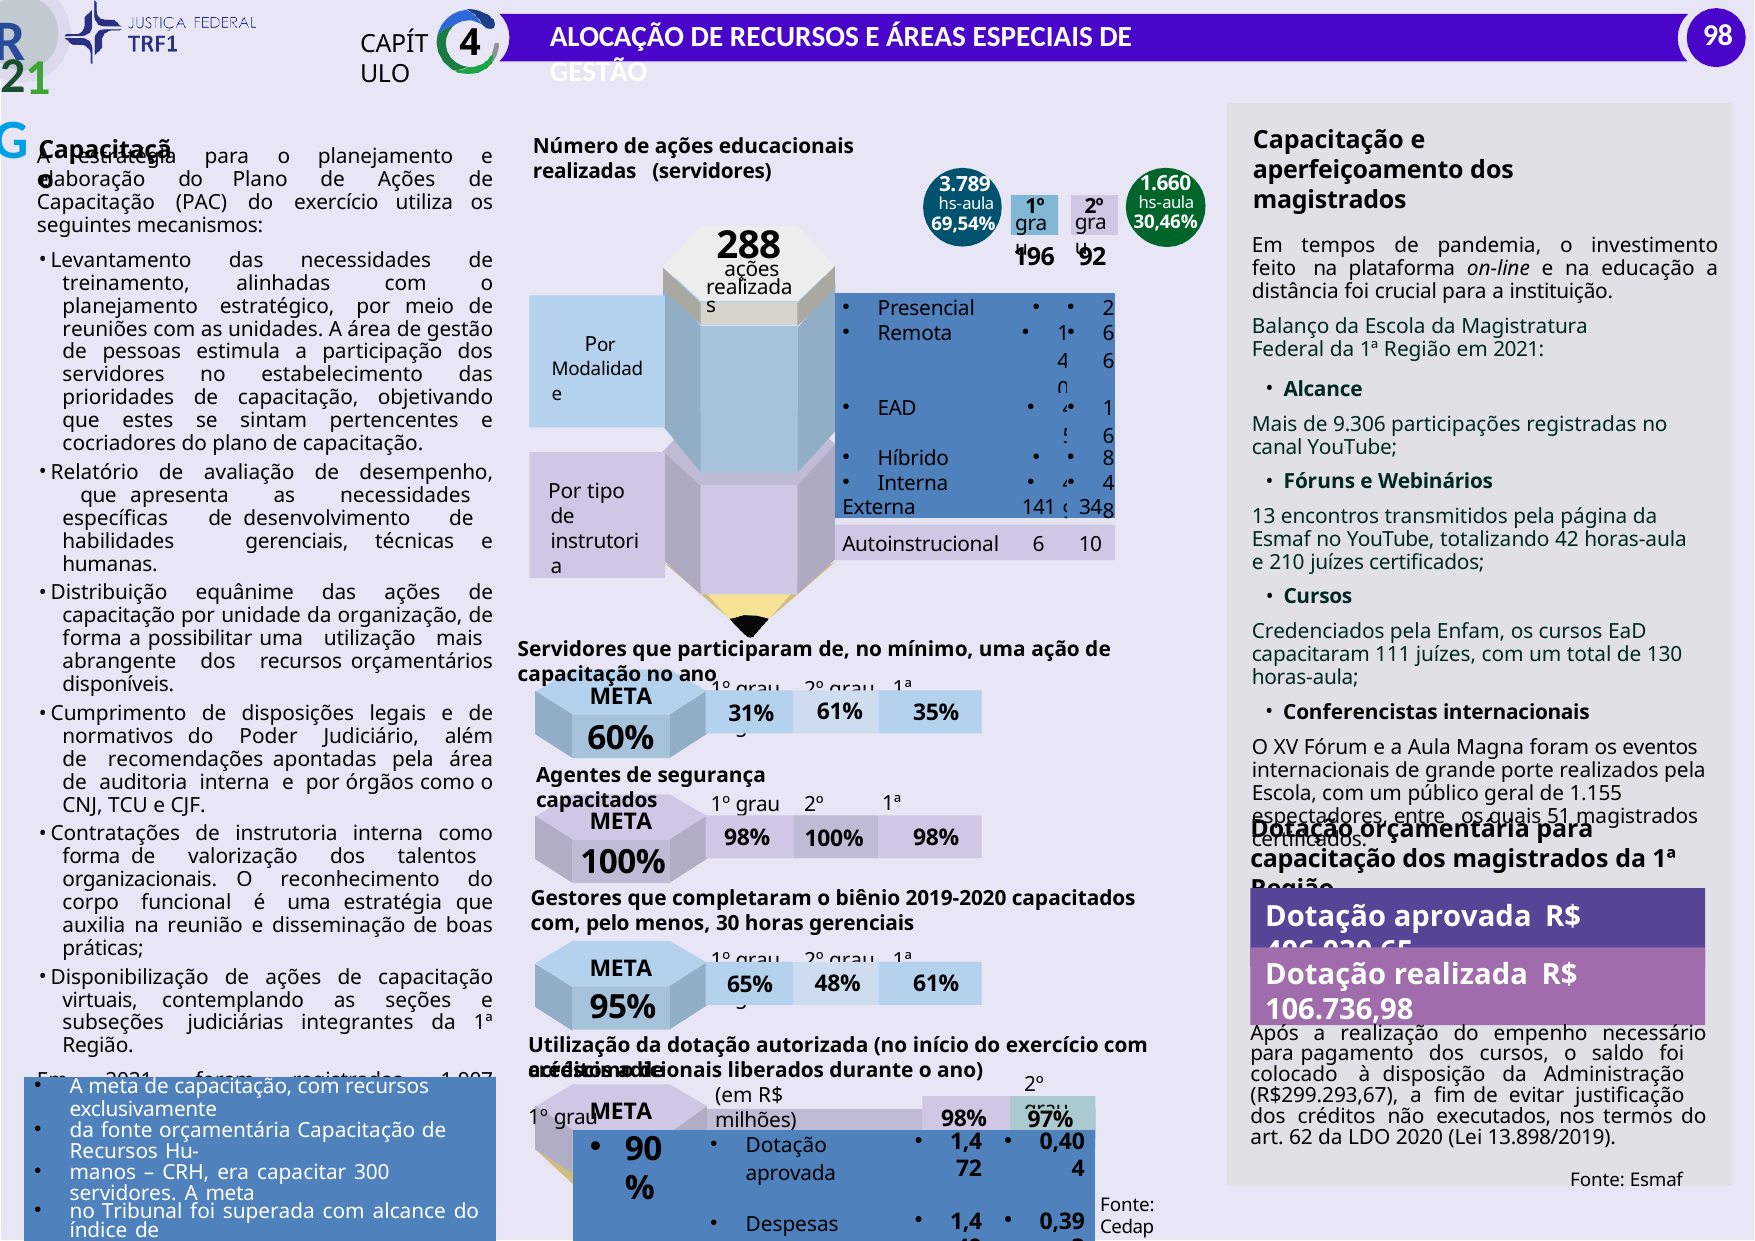

RG
98
21
Capacitação
ALOCAÇÃO DE RECURSOS E ÁREAS ESPECIAIS DE GESTÃO
4
CAPÍTULO
Capacitação e aperfeiçoamento dos magistrados
Em tempos de pandemia, o investimento feito na plataforma on-line e na educação a distância foi crucial para a instituição.
Balanço da Escola da Magistratura Federal da 1ª Região em 2021:
Alcance
Mais de 9.306 participações registradas no canal YouTube;
Fóruns e Webinários
13 encontros transmitidos pela página da Esmaf no YouTube, totalizando 42 horas-aula e 210 juízes certificados;
Cursos
Credenciados pela Enfam, os cursos EaD capacitaram 111 juízes, com um total de 130 horas-aula;
Conferencistas internacionais
O XV Fórum e a Aula Magna foram os eventos internacionais de grande porte realizados pela Escola, com um público geral de 1.155 espectadores, entre os quais 51 magistrados certificados.
Número de ações educacionais realizadas (servidores)
A estratégia para o planejamento e elaboração do Plano de Ações de Capacitação (PAC) do exercício utiliza os seguintes mecanismos:
Levantamento das necessidades de treinamento, alinhadas com o planejamento estratégico, por meio de reuniões com as unidades. A área de gestão de pessoas estimula a participação dos servidores no estabelecimento das prioridades de capacitação, objetivando que estes se sintam pertencentes e cocriadores do plano de capacitação.
Relatório de avaliação de desempenho, que apresenta as necessidades específicas de desenvolvimento de habilidades gerenciais, técnicas e humanas.
Distribuição equânime das ações de capacitação por unidade da organização, de forma a possibilitar uma utilização mais abrangente dos recursos orçamentários disponíveis.
Cumprimento de disposições legais e de normativos do Poder Judiciário, além de recomendações apontadas pela área de auditoria interna e por órgãos como o CNJ, TCU e CJF.
Contratações de instrutoria interna como forma de valorização dos talentos organizacionais. O reconhecimento do corpo funcional é uma estratégia que auxilia na reunião e disseminação de boas práticas;
Disponibilização de ações de capacitação virtuais, contemplando as seções e subseções judiciárias integrantes da 1ª Região.
Em 2021, foram registradas 1.907 participações de servidores do Tribunal e 2.454 das seccionais.
Em razão da pandemia, deu-se preferência às ações realizadas de forma remota, síncrona, por meio de aplicativos de treinamento (Teams, Zoom e outros), além de cursos a distância tradicionais assíncronos (Moodle).
3.789
hs-aula
69,54%
1.660
hs-aula
30,46%
1º	2º
grau
grau
288
196	92
ações realizadas
| Presencial | 9 | 2 |
| --- | --- | --- |
| Remota | 140 | 66 |
| EAD | 45 | 16 |
| Híbrido | 2 | 8 |
| Interna | 49 | 48 |
Por Modalidade
Por tipo de instrutoria
Externa	141	34
Autoinstrucional	6	10
Servidores que participaram de, no mínimo, uma ação de capacitação no ano
1º grau	2º grau 1ª Região
META:
31%
61%
35%
60%
Agentes de segurança capacitados
1ª Região
1º grau	2º grau
META:
Dotação orçamentária para capacitação dos magistrados da 1ª Região
98%
100%
98%
100%
Gestores que completaram o biênio 2019-2020 capacitados com, pelo menos, 30 horas gerenciais
Dotação aprovada R$ 406.030,65
1º grau	2º grau 1ª Região
Dotação realizada R$ 106.736,98
META:
65%
48%
61%
95%
Após a realização do empenho necessário para pagamento dos cursos, o saldo foi colocado à disposição da Administração (R$299.293,67), a fim de evitar justificação dos créditos não executados, nos termos do art. 62 da LDO 2020 (Lei 13.898/2019).
Fonte: Esmaf
Utilização da dotação autorizada (no início do exercício com acréscimo de
créditos adicionais liberados durante o ano) 1º grau
2º grau
| A meta de capacitação, com recursos exclusivamente |
| --- |
| da fonte orçamentária Capacitação de Recursos Hu- |
| manos – CRH, era capacitar 300 servidores. A meta |
| no Tribunal foi superada com alcance do índice de |
| 190%, pois foram capacitados 569 servidores. |
(em R$ milhões)
META:
98%
97%
| 90% | Dotação aprovada | 1,472 | 0,404 |
| --- | --- | --- | --- |
| | Despesas realizadas | 1,449 | 0,393 |
Fonte: Cedap